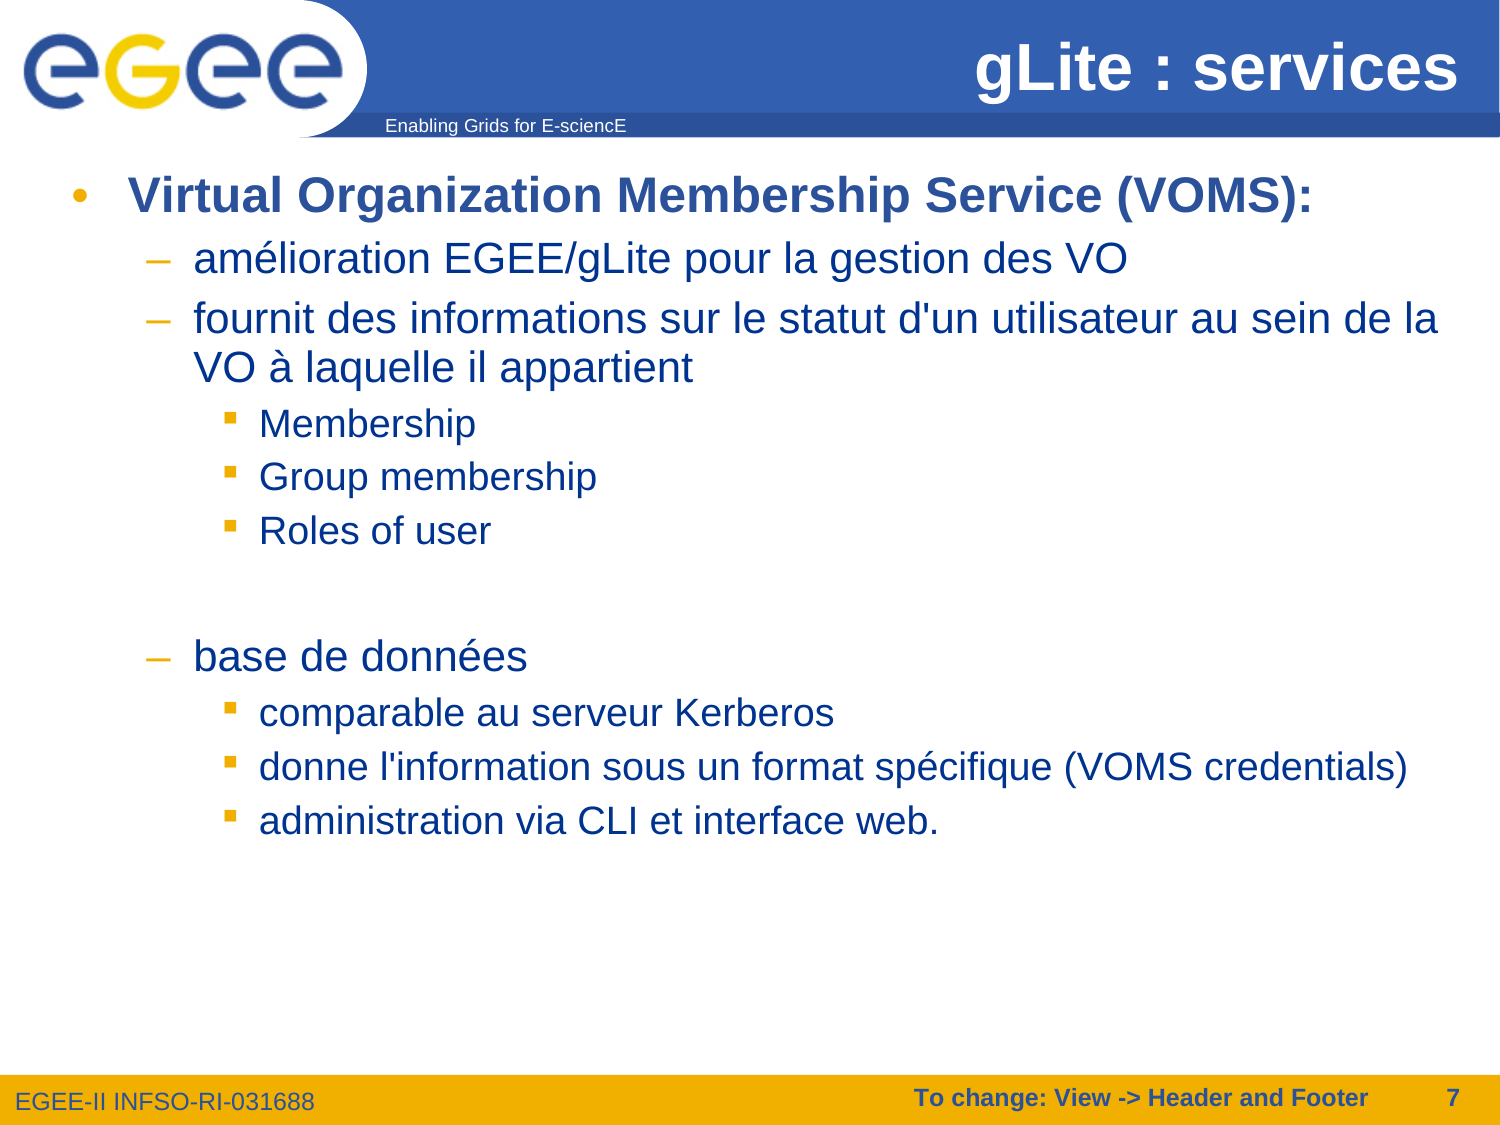

# gLite : services
Virtual Organization Membership Service (VOMS):
amélioration EGEE/gLite pour la gestion des VO
fournit des informations sur le statut d'un utilisateur au sein de la VO à laquelle il appartient
Membership
Group membership
Roles of user
base de données
comparable au serveur Kerberos
donne l'information sous un format spécifique (VOMS credentials)
administration via CLI et interface web.
To change: View -> Header and Footer
7